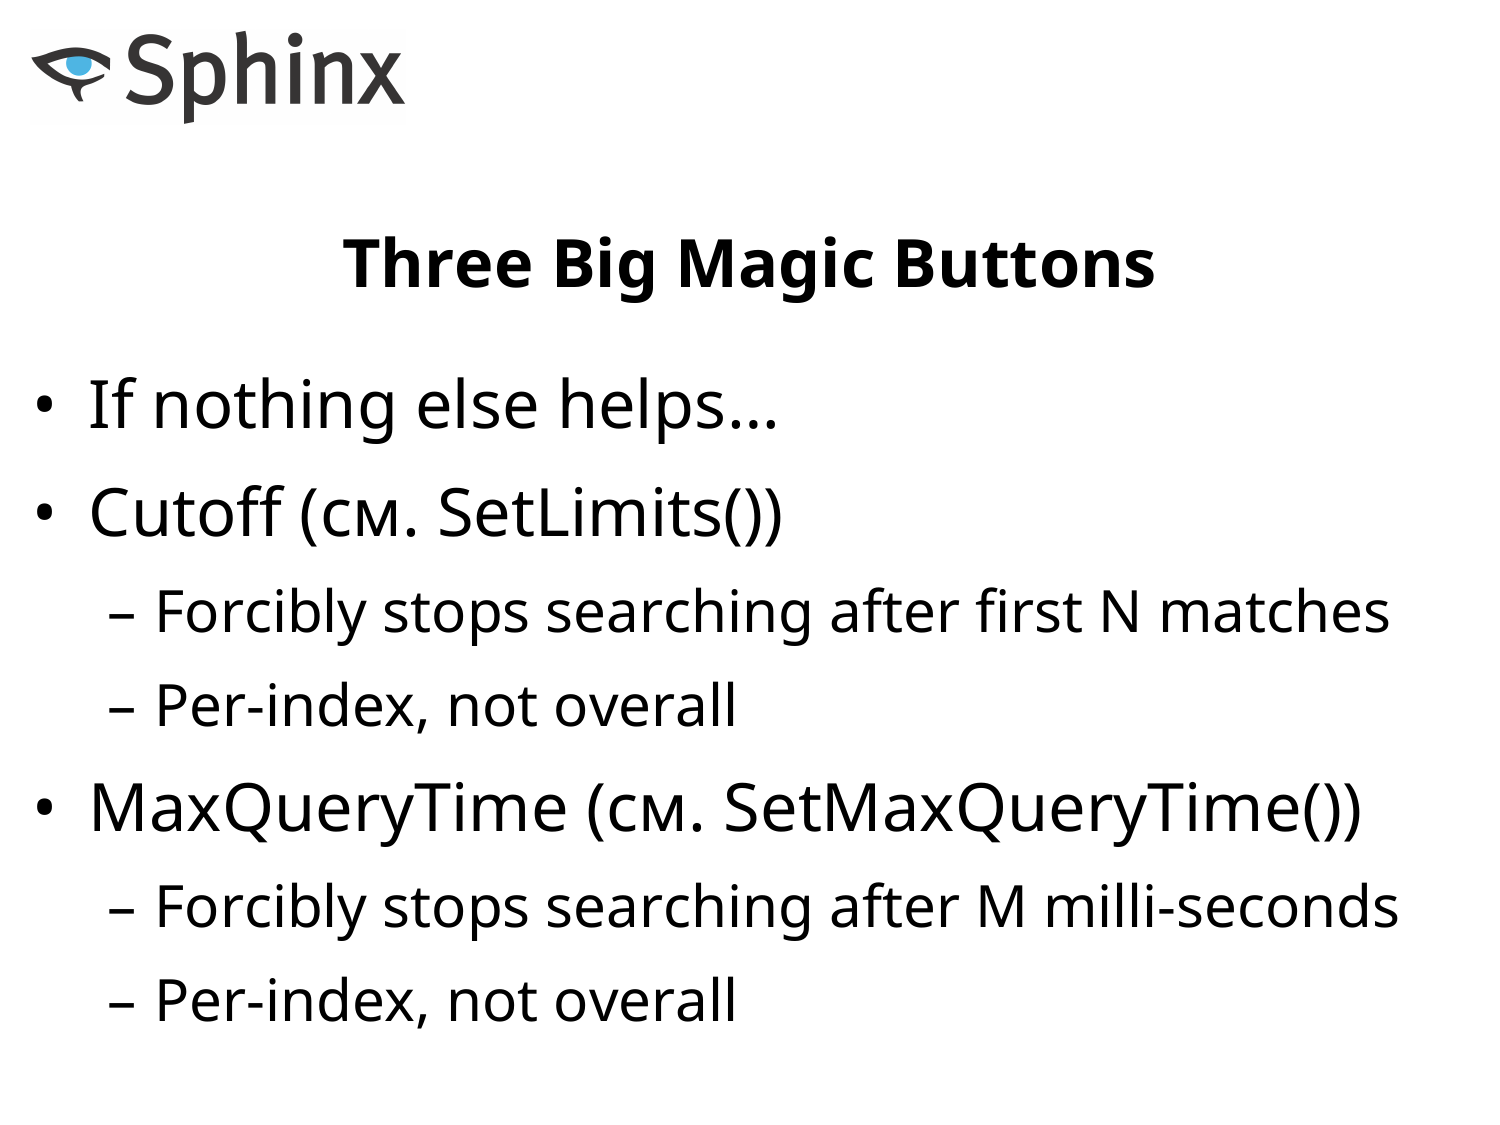

# Three Big Magic Buttons
If nothing else helps…
Cutoff (см. SetLimits())
Forcibly stops searching after first N matches
Per-index, not overall
MaxQueryTime (см. SetMaxQueryTime())
Forcibly stops searching after M milli-seconds
Per-index, not overall